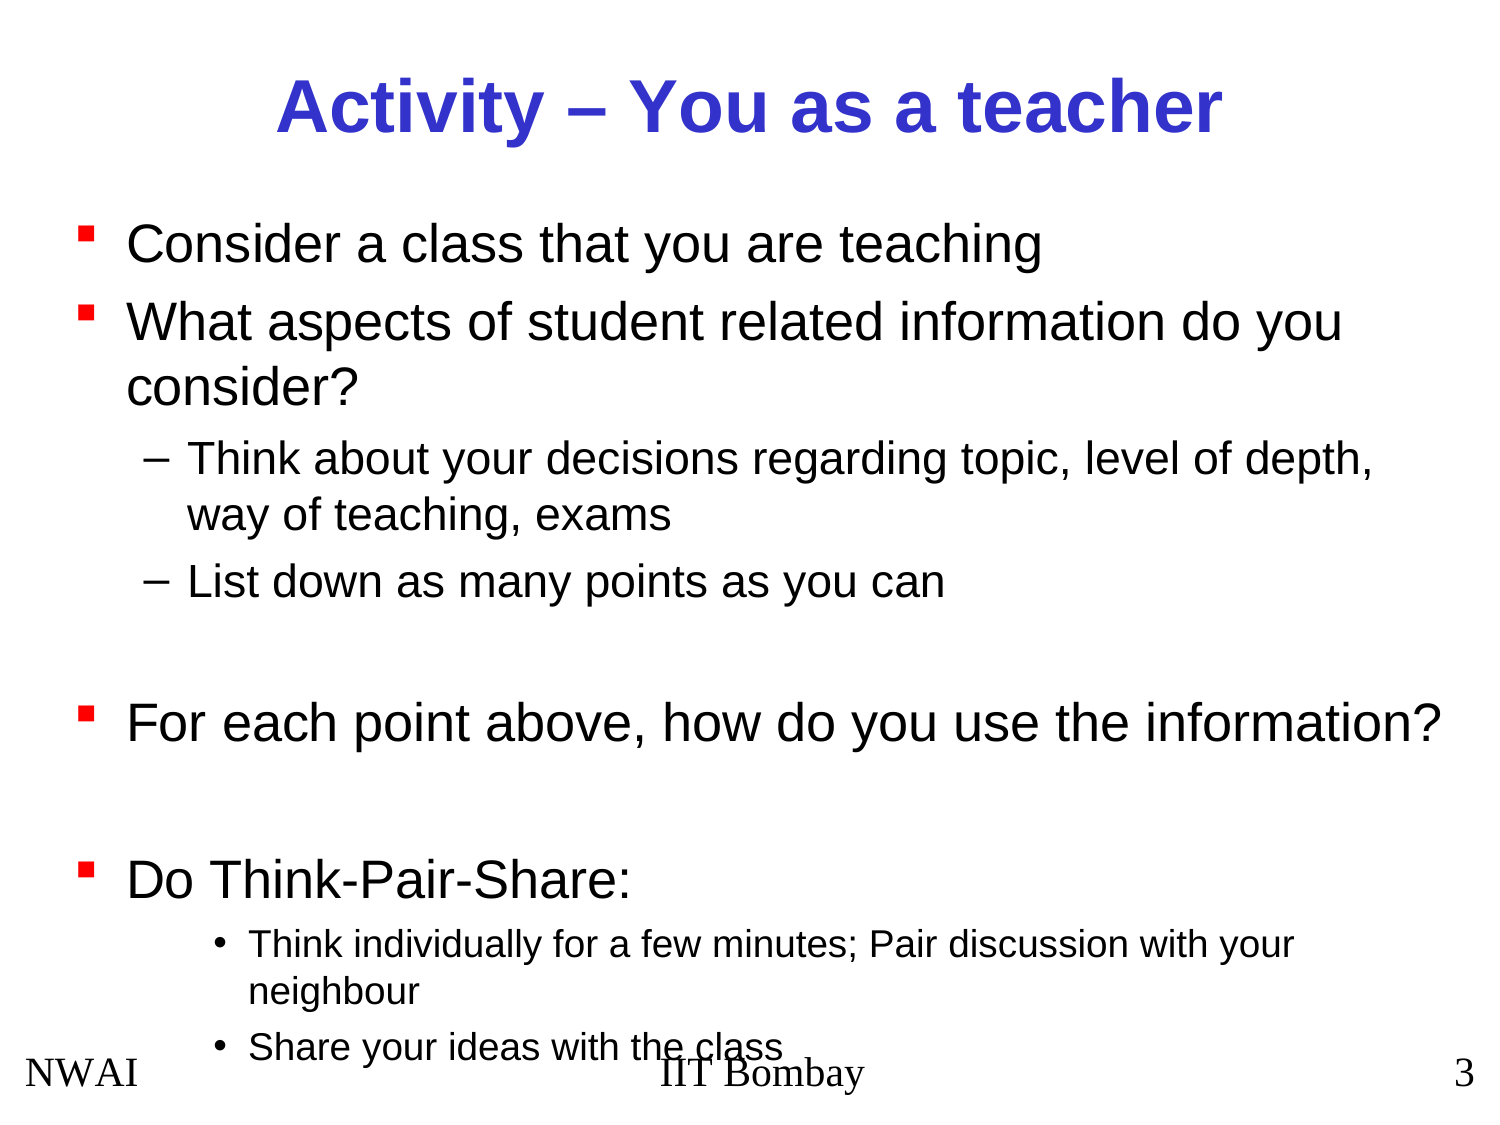

# Activity – You as a teacher
Consider a class that you are teaching
What aspects of student related information do you consider?
Think about your decisions regarding topic, level of depth, way of teaching, exams
List down as many points as you can
For each point above, how do you use the information?
Do Think-Pair-Share:
Think individually for a few minutes; Pair discussion with your neighbour
Share your ideas with the class
NWAI
IIT Bombay
3